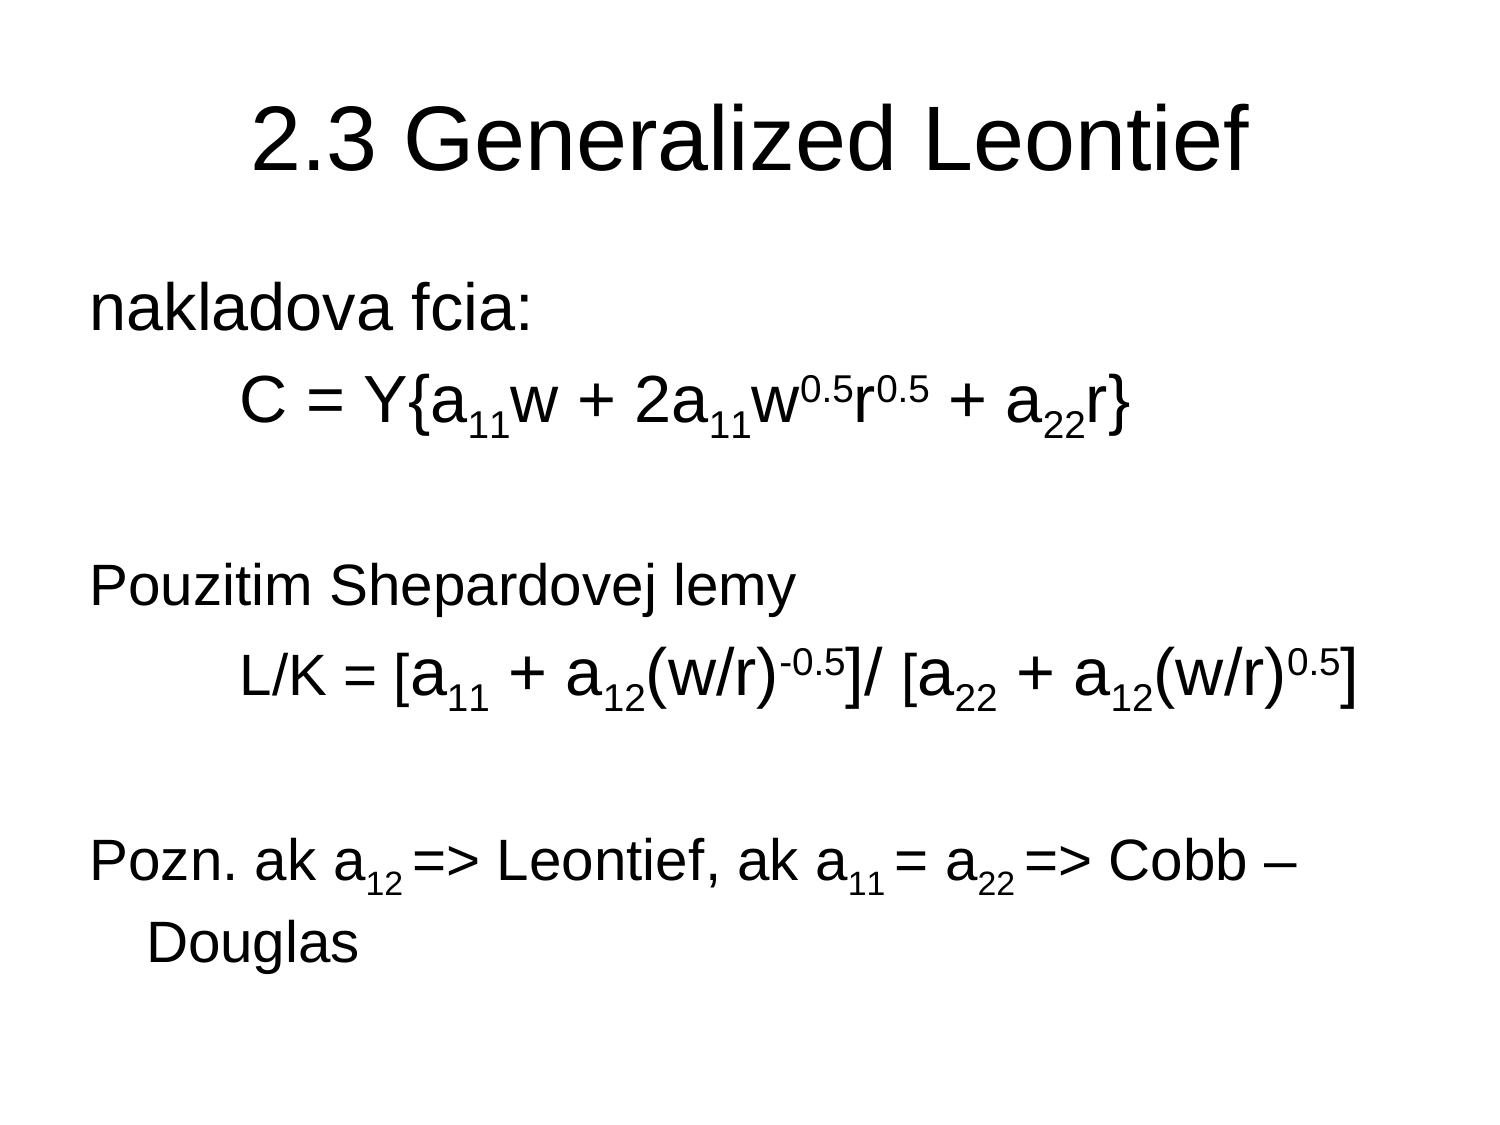

# 2.3 Generalized Leontief
nakladova fcia:
		C = Y{a11w + 2a11w0.5r0.5 + a22r}
Pouzitim Shepardovej lemy
		L/K = [a11 + a12(w/r)-0.5]/ [a22 + a12(w/r)0.5]
Pozn. ak a12 => Leontief, ak a11 = a22 => Cobb – Douglas